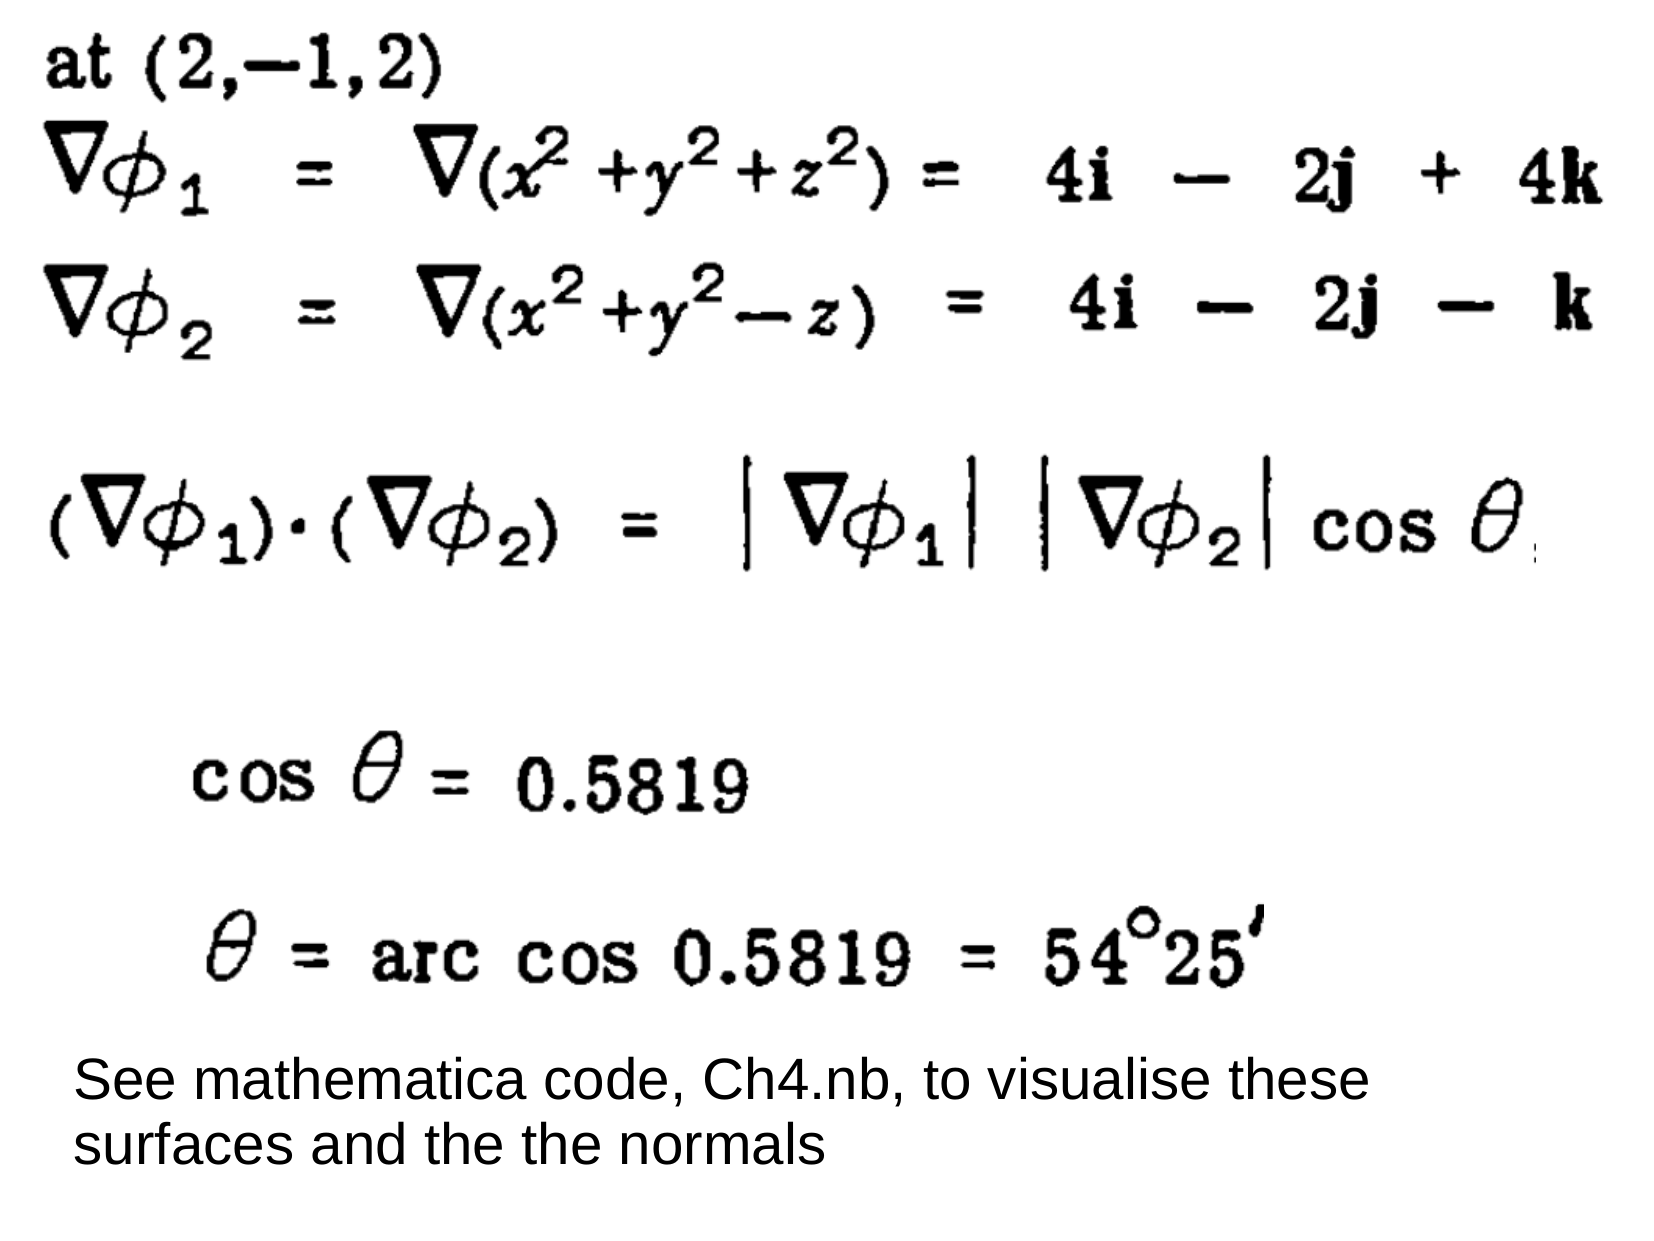

See mathematica code, Ch4.nb, to visualise these surfaces and the the normals